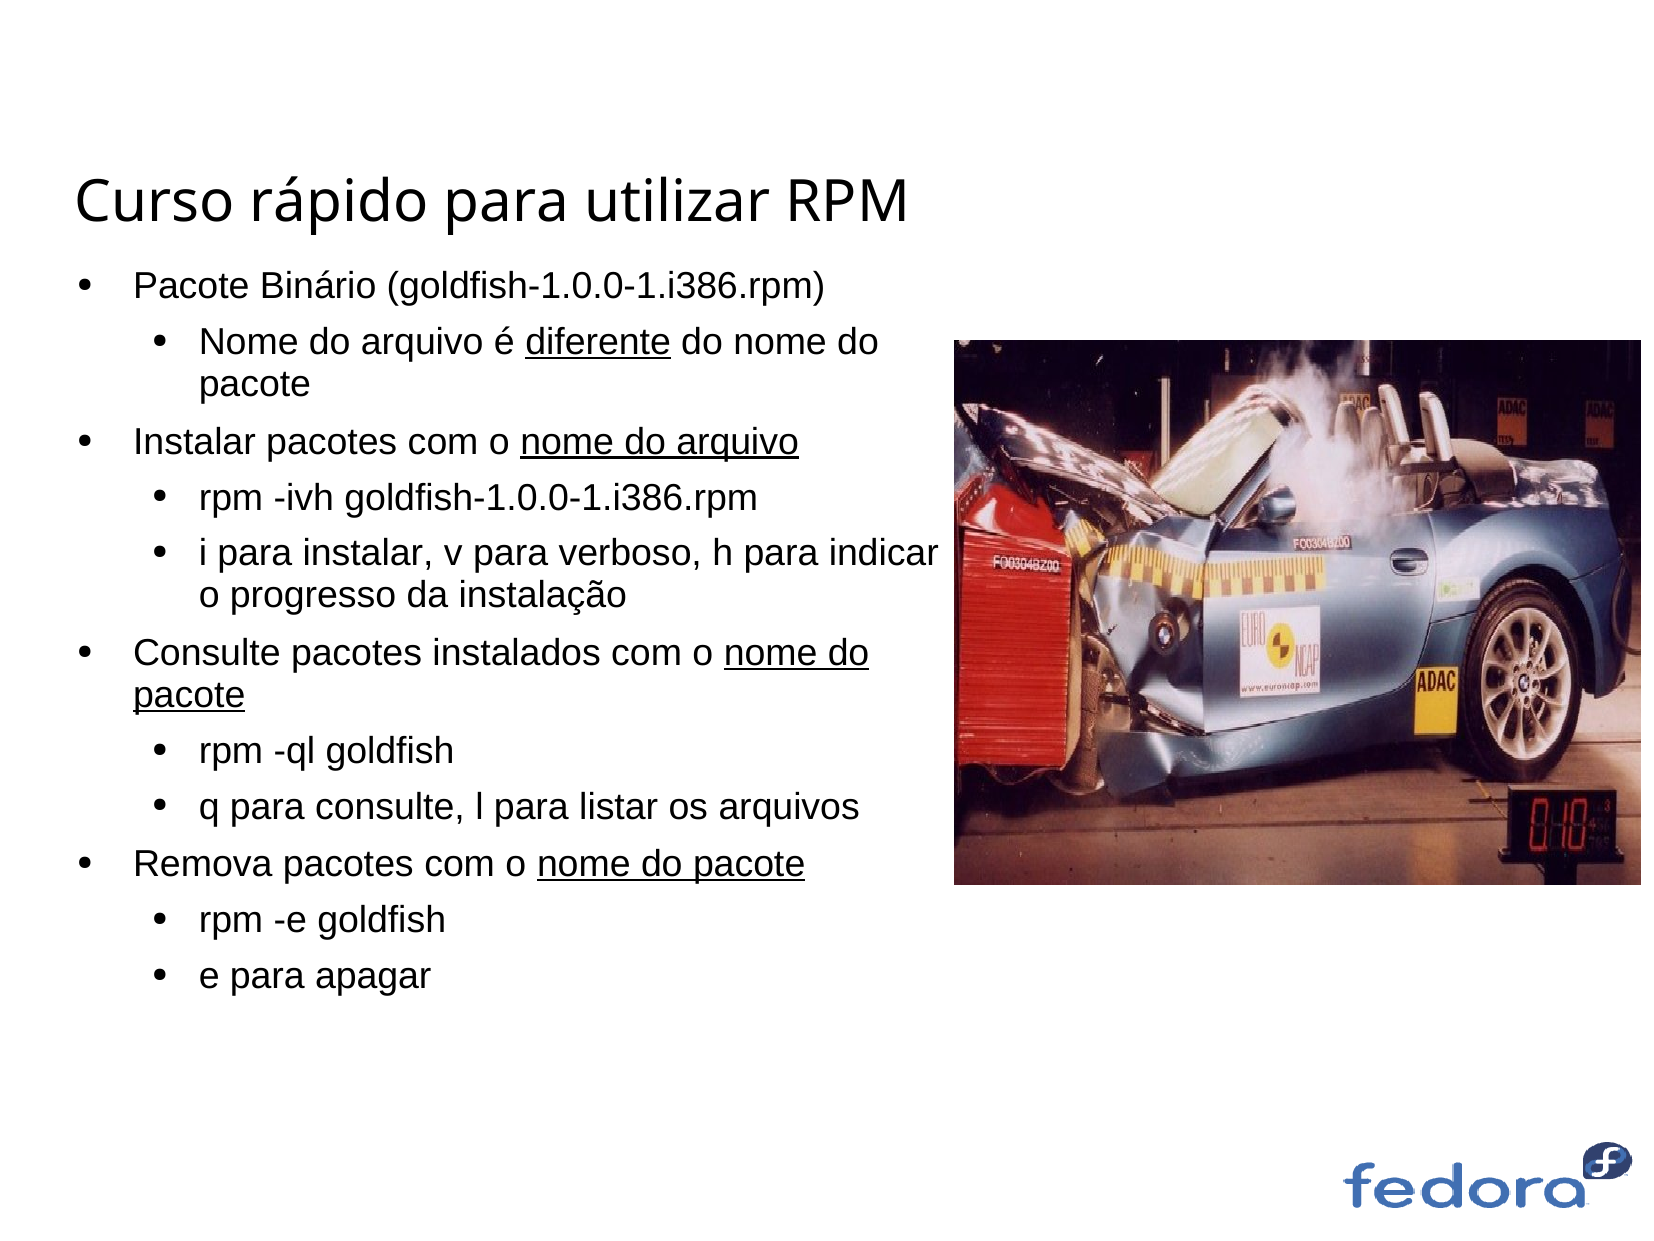

# Curso rápido para utilizar RPM
Pacote Binário (goldfish-1.0.0-1.i386.rpm)
Nome do arquivo é diferente do nome do pacote
Instalar pacotes com o nome do arquivo
rpm -ivh goldfish-1.0.0-1.i386.rpm
i para instalar, v para verboso, h para indicar o progresso da instalação
Consulte pacotes instalados com o nome do pacote
rpm -ql goldfish
q para consulte, l para listar os arquivos
Remova pacotes com o nome do pacote
rpm -e goldfish
e para apagar